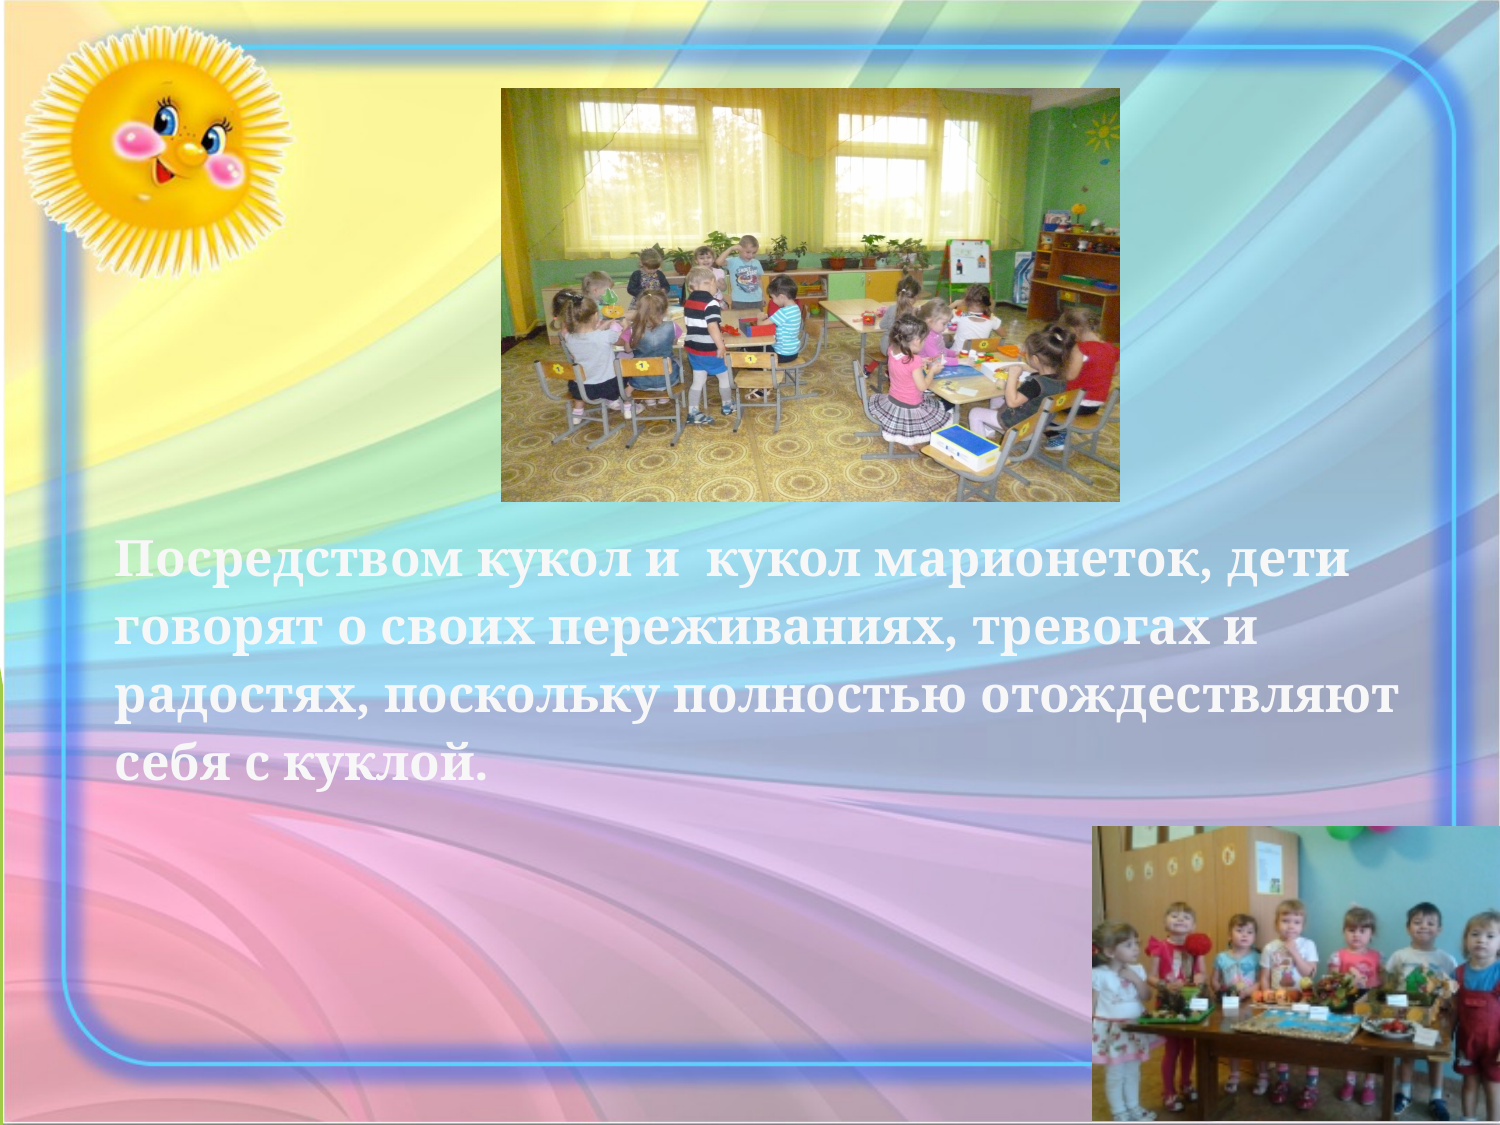

Посредством кукол и кукол марионеток, дети говорят о своих переживаниях, тревогах и радостях, поскольку полностью отождествляют себя с куклой.